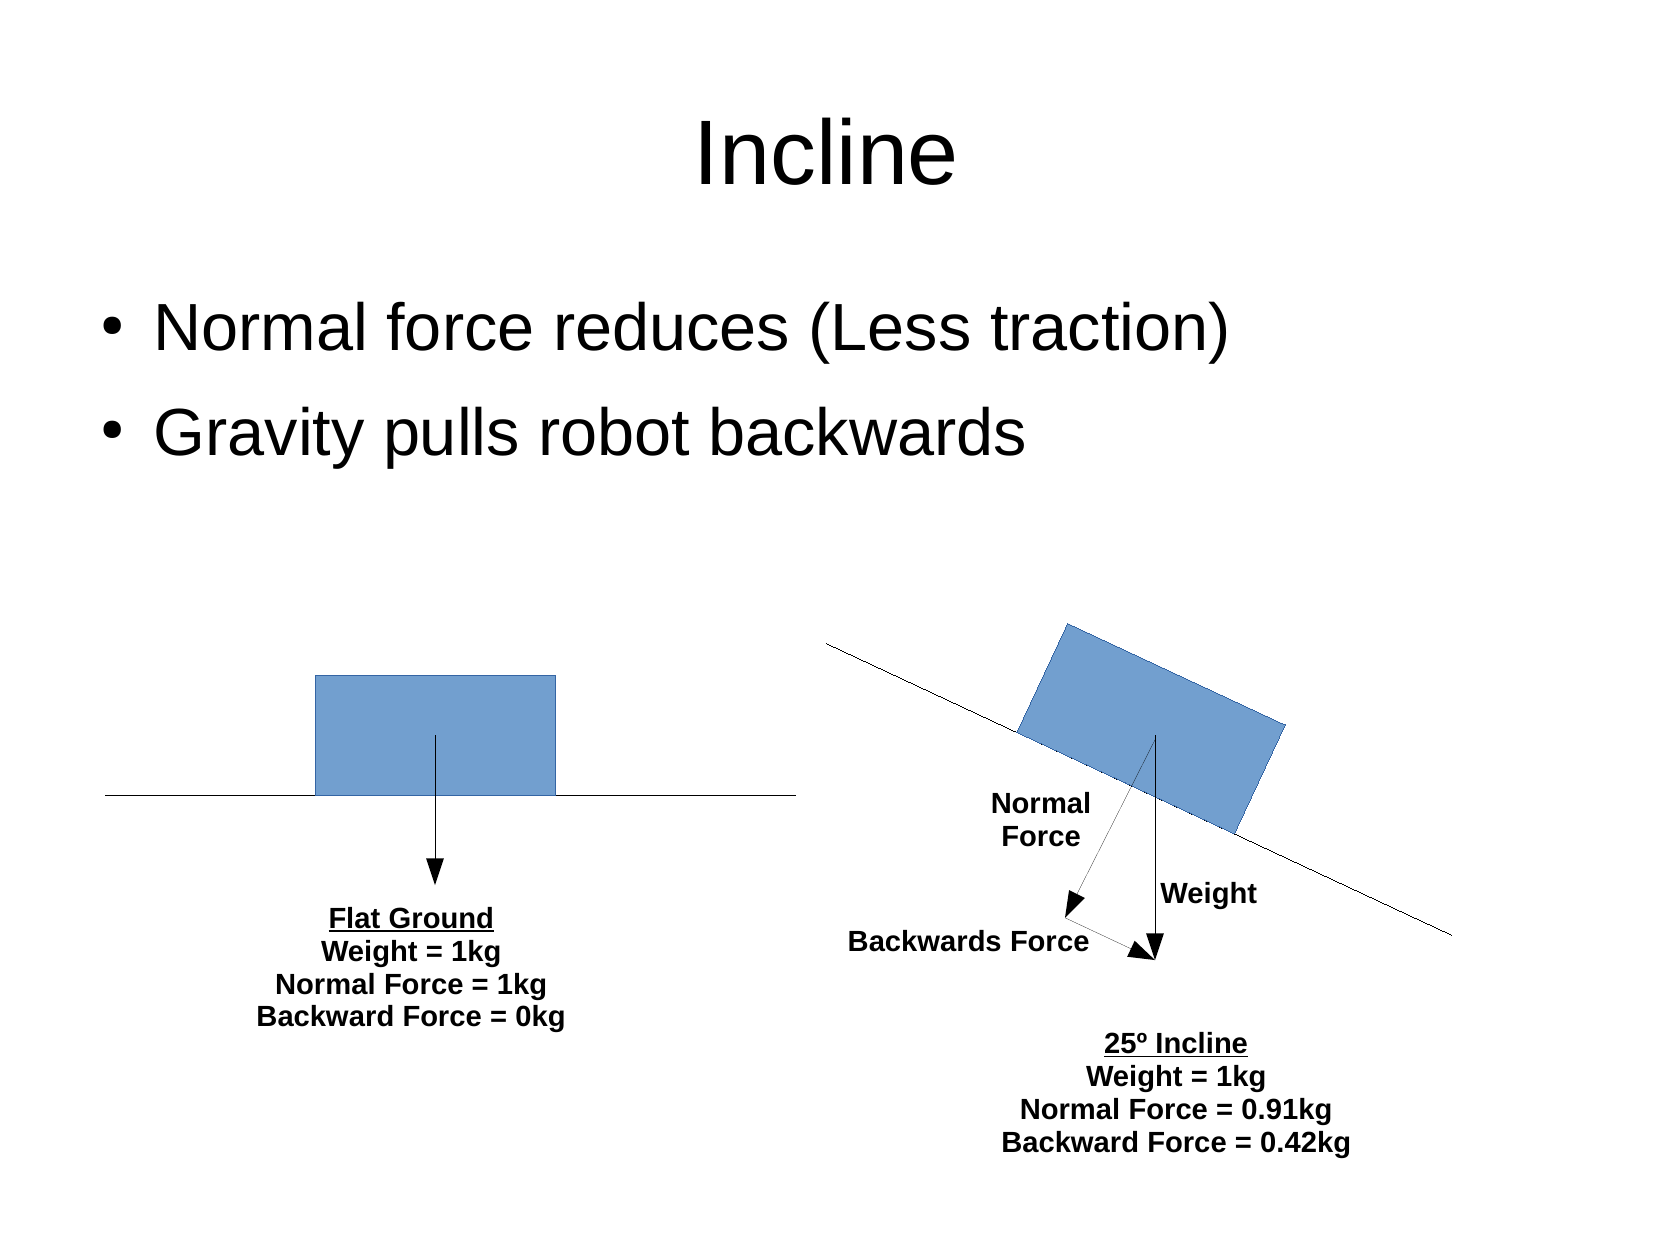

# Incline
Normal force reduces (Less traction)
Gravity pulls robot backwards
Normal
Force
Weight
Flat Ground
Weight = 1kg
Normal Force = 1kg
Backward Force = 0kg
Backwards Force
25º Incline
Weight = 1kg
Normal Force = 0.91kg
Backward Force = 0.42kg